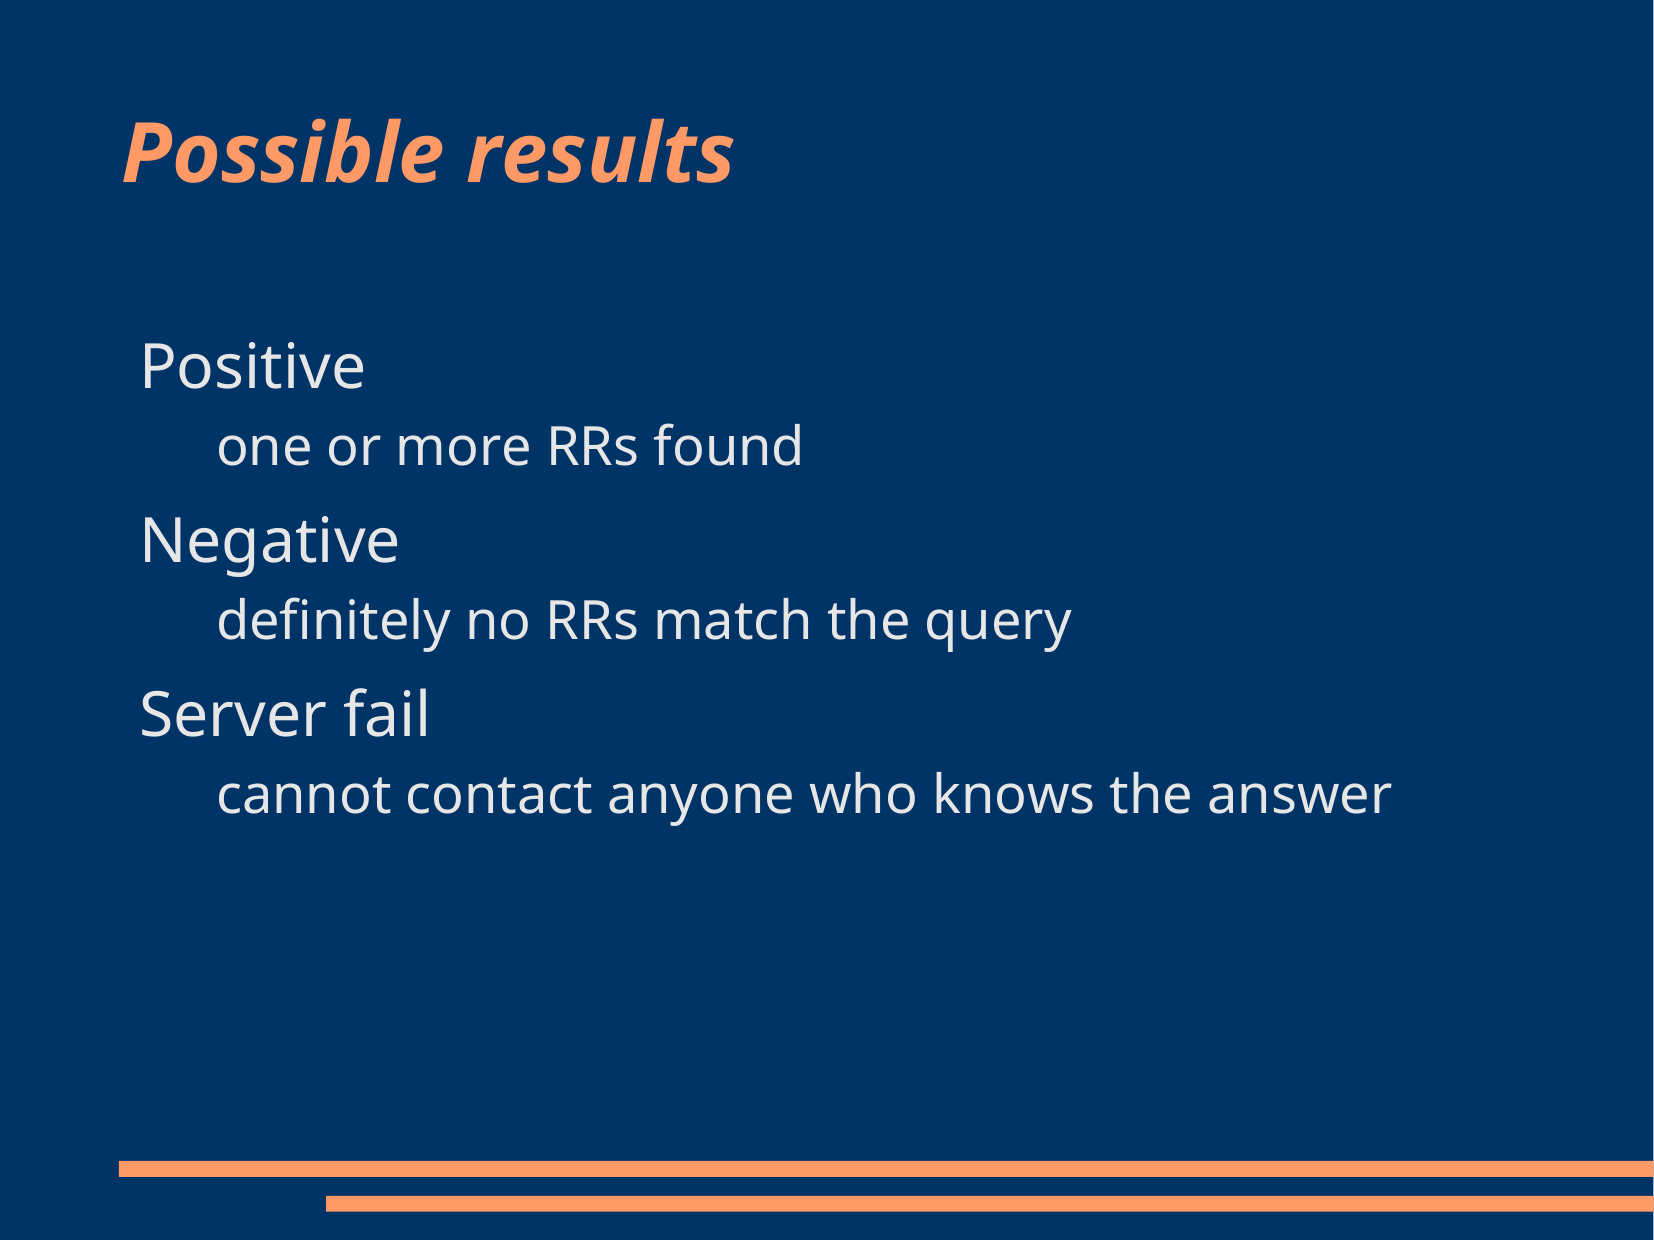

# Possible results
Positive
one or more RRs found
Negative
definitely no RRs match the query
Server fail
cannot contact anyone who knows the answer